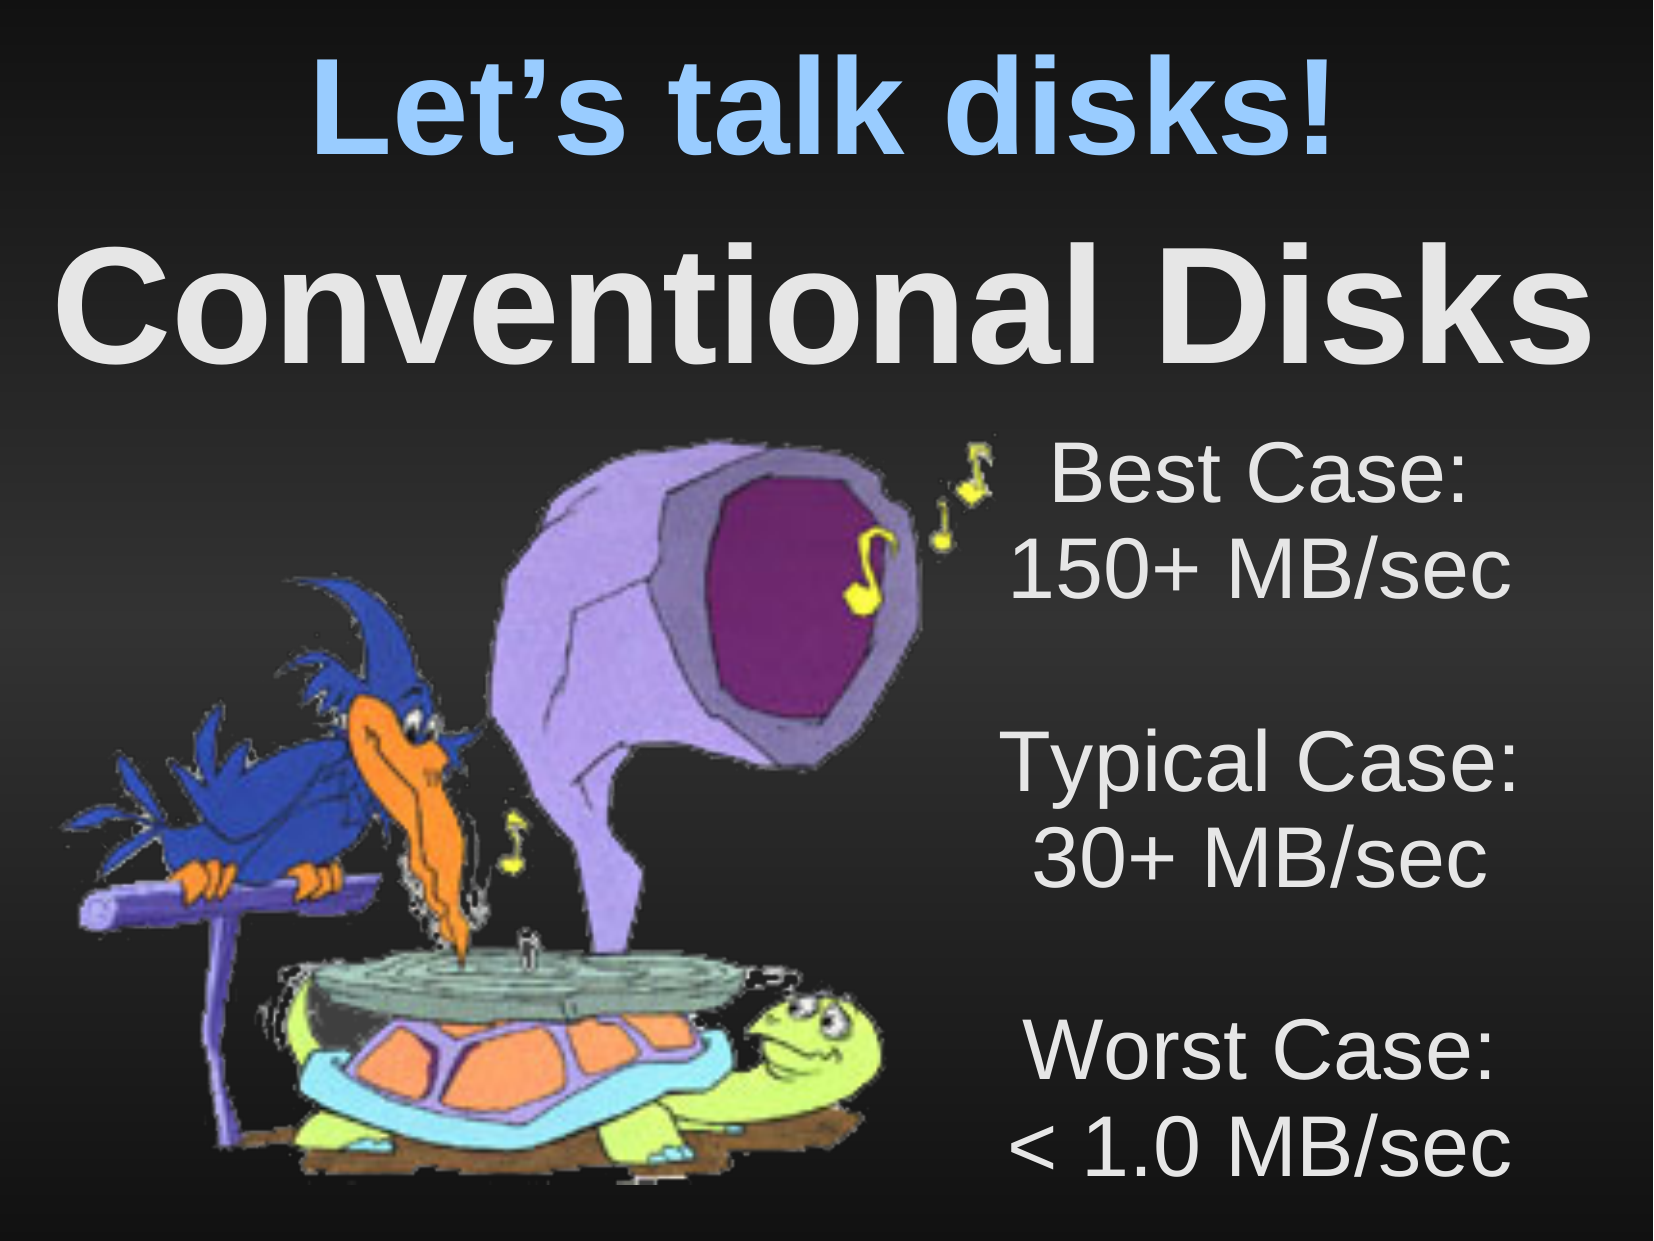

# Let’s talk disks!
Conventional Disks
Best Case:
150+ MB/sec
Typical Case:
30+ MB/sec
Worst Case:
< 1.0 MB/sec